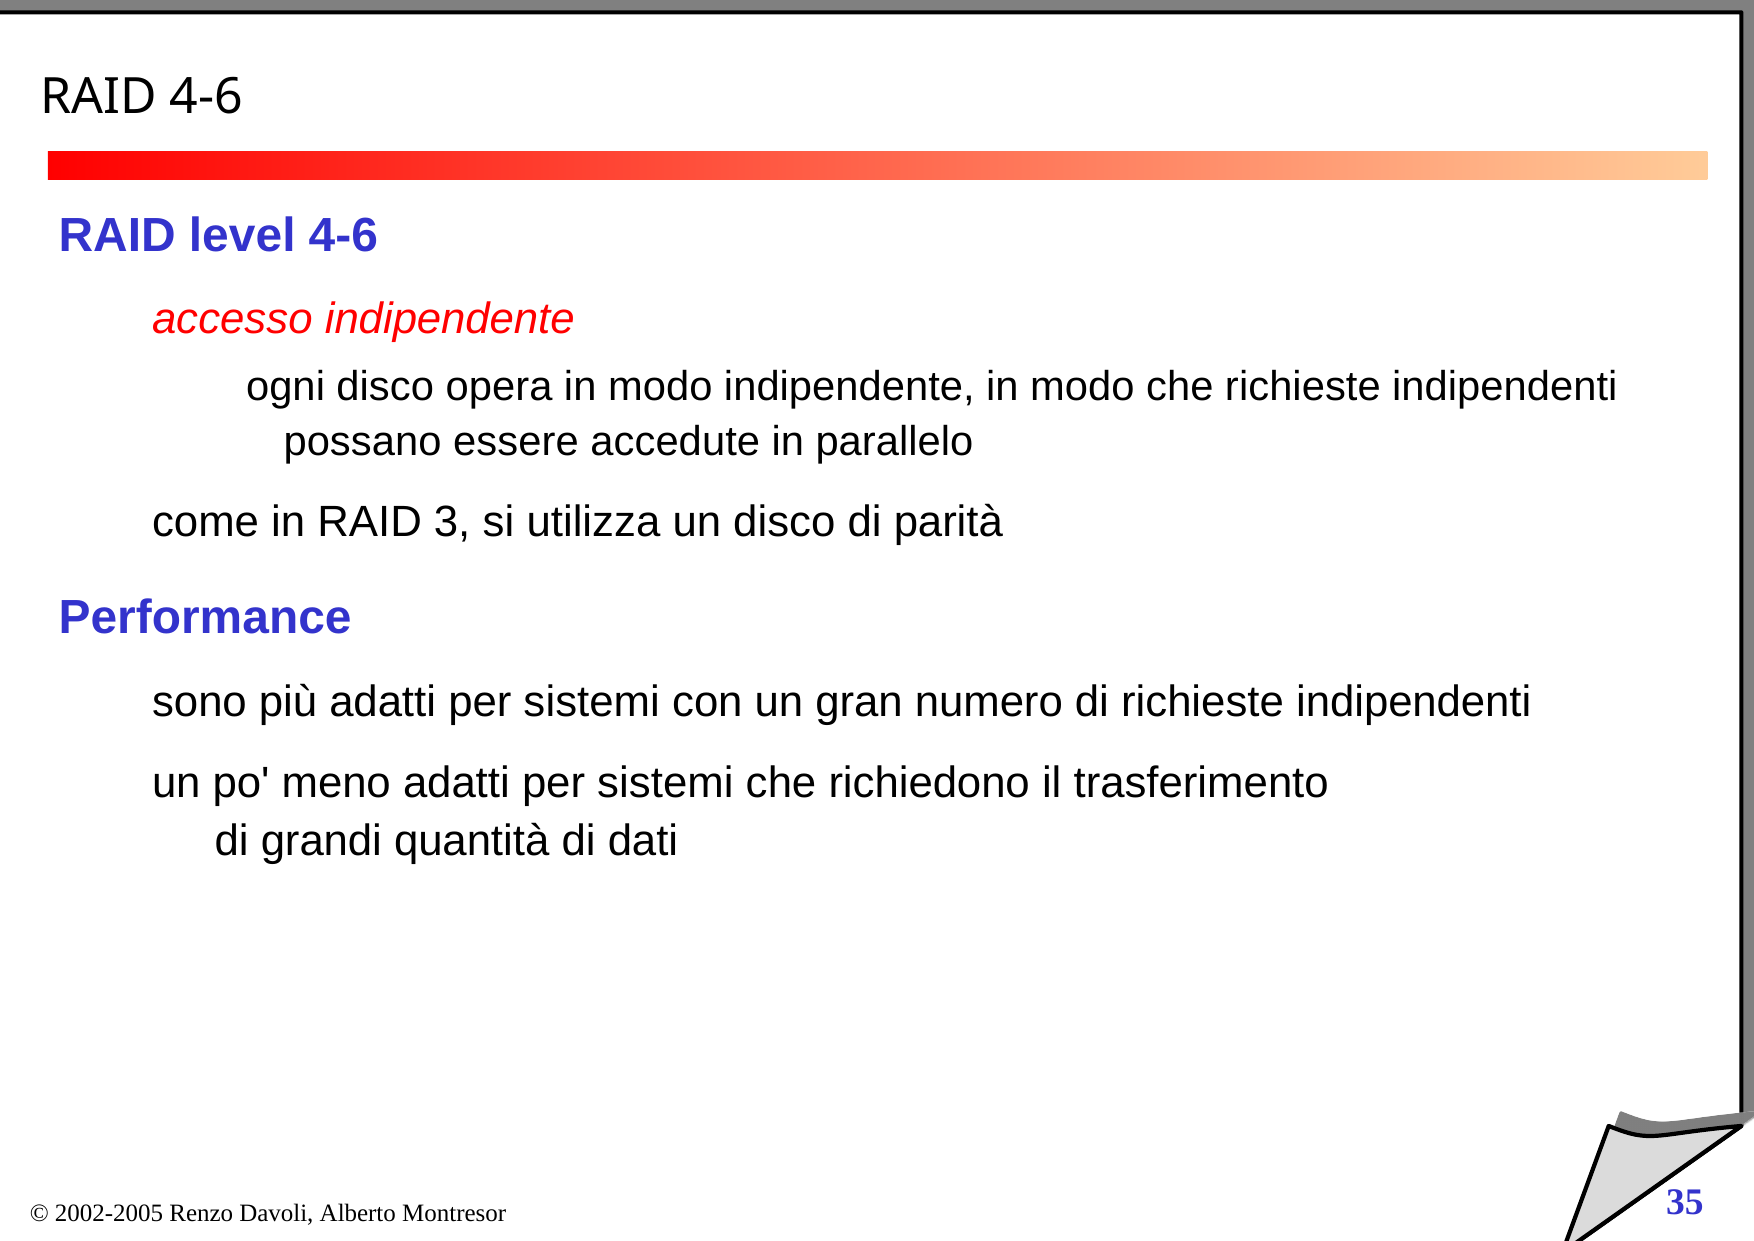

# RAID 4-6
RAID level 4-6
accesso indipendente
ogni disco opera in modo indipendente, in modo che richieste indipendenti possano essere accedute in parallelo
come in RAID 3, si utilizza un disco di parità
Performance
sono più adatti per sistemi con un gran numero di richieste indipendenti
un po' meno adatti per sistemi che richiedono il trasferimento
di grandi quantità di dati